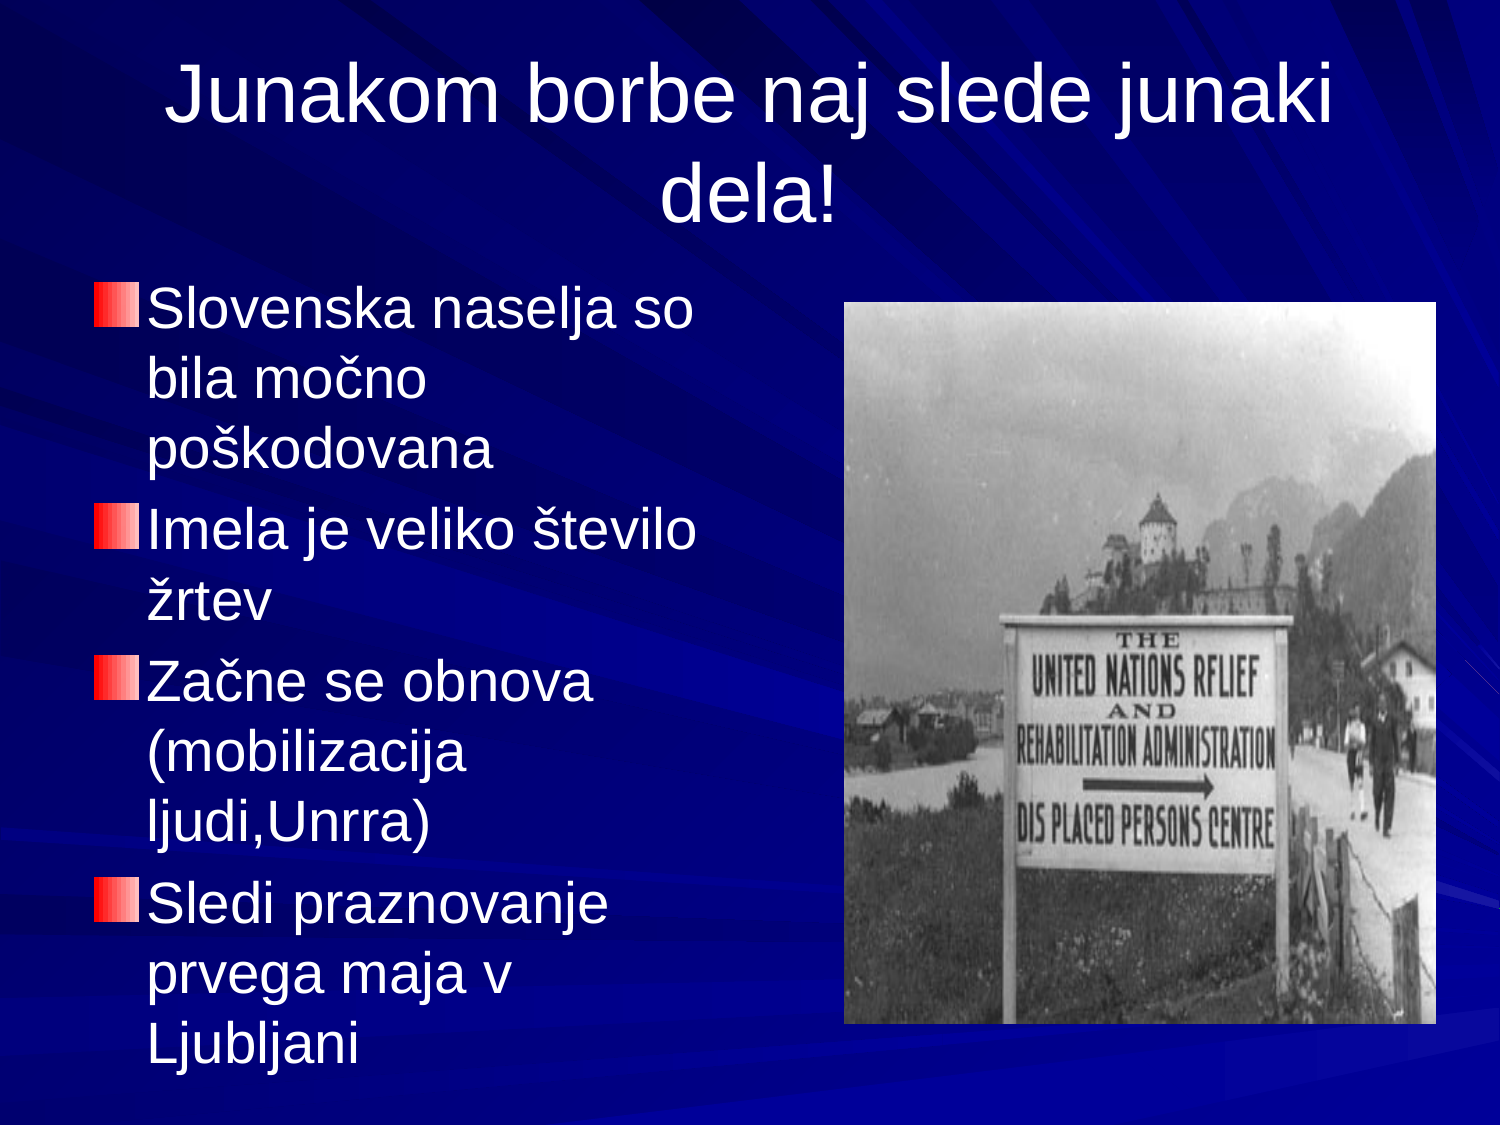

# Junakom borbe naj slede junaki dela!
Slovenska naselja so bila močno poškodovana
Imela je veliko število žrtev
Začne se obnova (mobilizacija ljudi,Unrra)
Sledi praznovanje prvega maja v Ljubljani